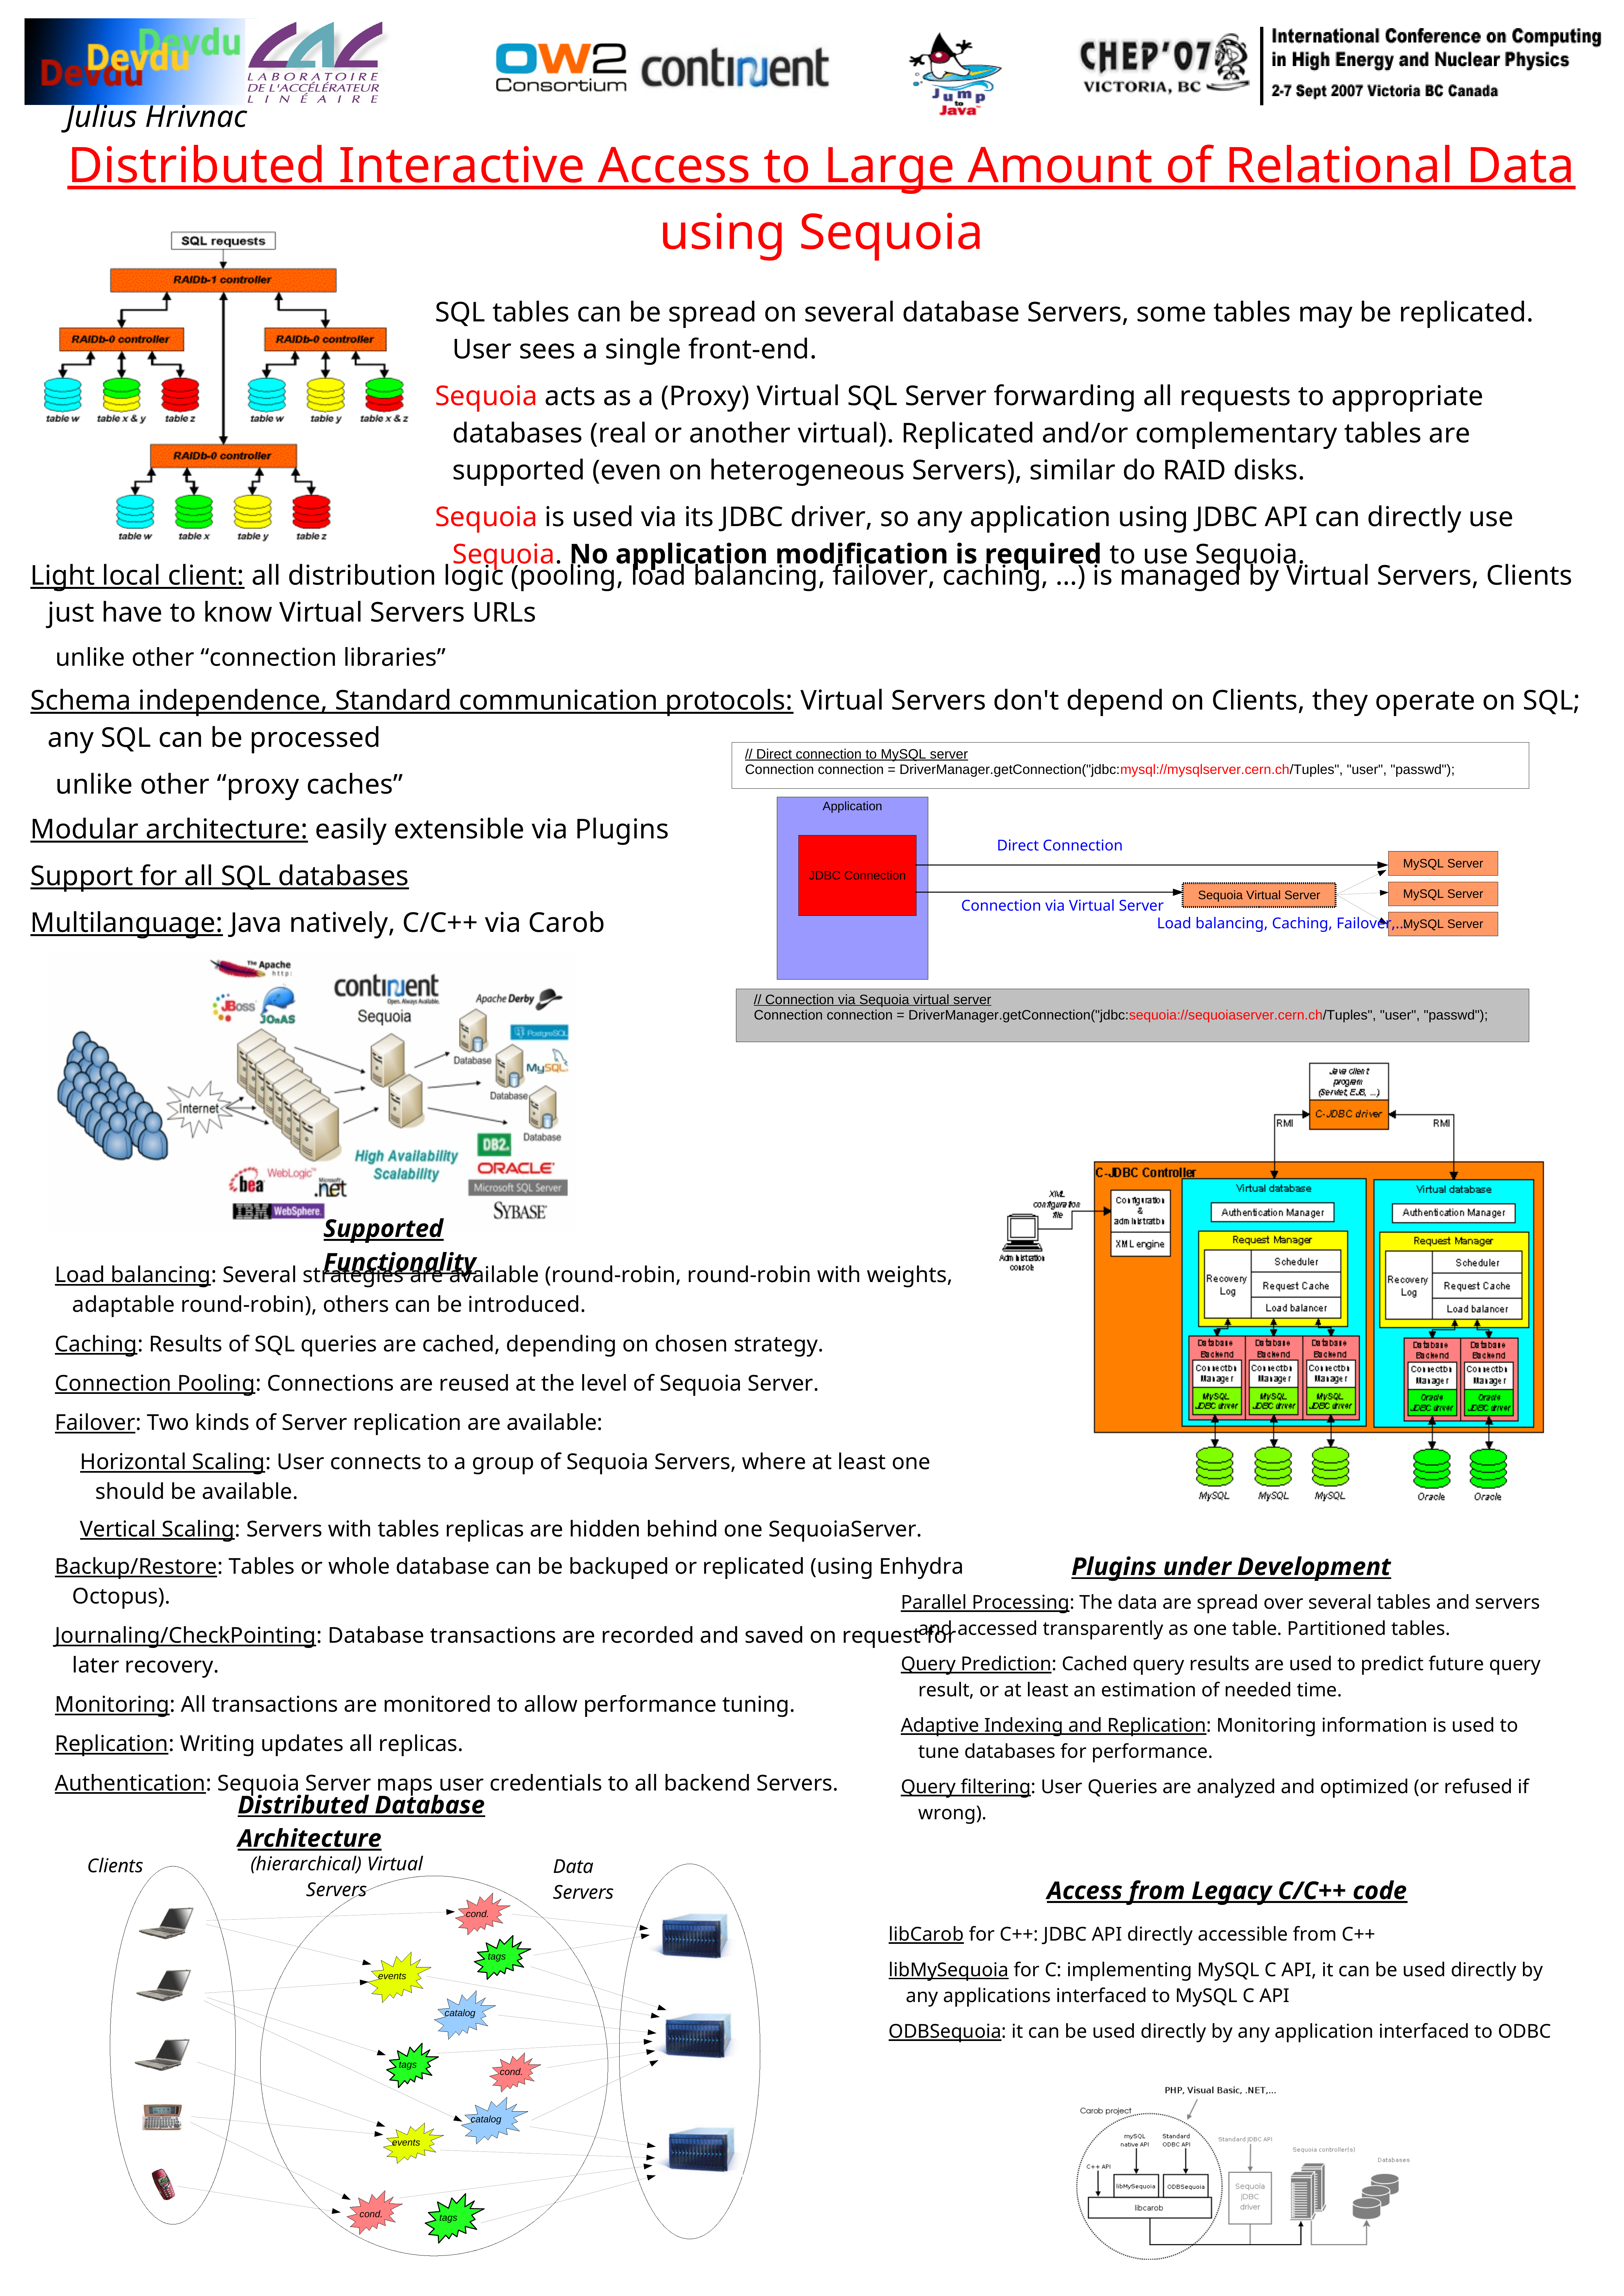

# Distributed Interactive Access to Large Amount of Relational Data using Sequoia
Julius Hrivnac
SQL tables can be spread on several database Servers, some tables may be replicated. User sees a single front-end.
Sequoia acts as a (Proxy) Virtual SQL Server forwarding all requests to appropriate databases (real or another virtual). Replicated and/or complementary tables are supported (even on heterogeneous Servers), similar do RAID disks.
Sequoia is used via its JDBC driver, so any application using JDBC API can directly use Sequoia. No application modification is required to use Sequoia.
Light local client: all distribution logic (pooling, load balancing, failover, caching, ...) is managed by Virtual Servers, Clients just have to know Virtual Servers URLs
unlike other “connection libraries”
Schema independence, Standard communication protocols: Virtual Servers don't depend on Clients, they operate on SQL; any SQL can be processed
unlike other “proxy caches”
Modular architecture: easily extensible via Plugins
Support for all SQL databases
Multilanguage: Java natively, C/C++ via Carob
// Direct connection to MySQL server
Connection connection = DriverManager.getConnection("jdbc:mysql://mysqlserver.cern.ch/Tuples", "user", "passwd");
Application
Direct Connection
JDBC Connection
MySQL Server
MySQL Server
Sequoia Virtual Server
Connection via Virtual Server
Load balancing, Caching, Failover,...
MySQL Server
// Connection via Sequoia virtual server
Connection connection = DriverManager.getConnection("jdbc:sequoia://sequoiaserver.cern.ch/Tuples", "user", "passwd");
Supported Functionality
Load balancing: Several strategies are available (round-robin, round-robin with weights, adaptable round-robin), others can be introduced.
Caching: Results of SQL queries are cached, depending on chosen strategy.
Connection Pooling: Connections are reused at the level of Sequoia Server.
Failover: Two kinds of Server replication are available:
Horizontal Scaling: User connects to a group of Sequoia Servers, where at least one should be available.
Vertical Scaling: Servers with tables replicas are hidden behind one SequoiaServer.
Backup/Restore: Tables or whole database can be backuped or replicated (using Enhydra Octopus).
Journaling/CheckPointing: Database transactions are recorded and saved on request for later recovery.
Monitoring: All transactions are monitored to allow performance tuning.
Replication: Writing updates all replicas.
Authentication: Sequoia Server maps user credentials to all backend Servers.
Plugins under Development
Parallel Processing: The data are spread over several tables and servers and accessed transparently as one table. Partitioned tables.
Query Prediction: Cached query results are used to predict future query result, or at least an estimation of needed time.
Adaptive Indexing and Replication: Monitoring information is used to tune databases for performance.
Query filtering: User Queries are analyzed and optimized (or refused if wrong).
Distributed Database Architecture
(hierarchical) Virtual Servers
Clients
Data Servers
cond.
tags
events
catalog
tags
cond.
catalog
events
cond.
tags
Access from Legacy C/C++ code
libCarob for C++: JDBC API directly accessible from C++
libMySequoia for C: implementing MySQL C API, it can be used directly by any applications interfaced to MySQL C API
ODBSequoia: it can be used directly by any application interfaced to ODBC